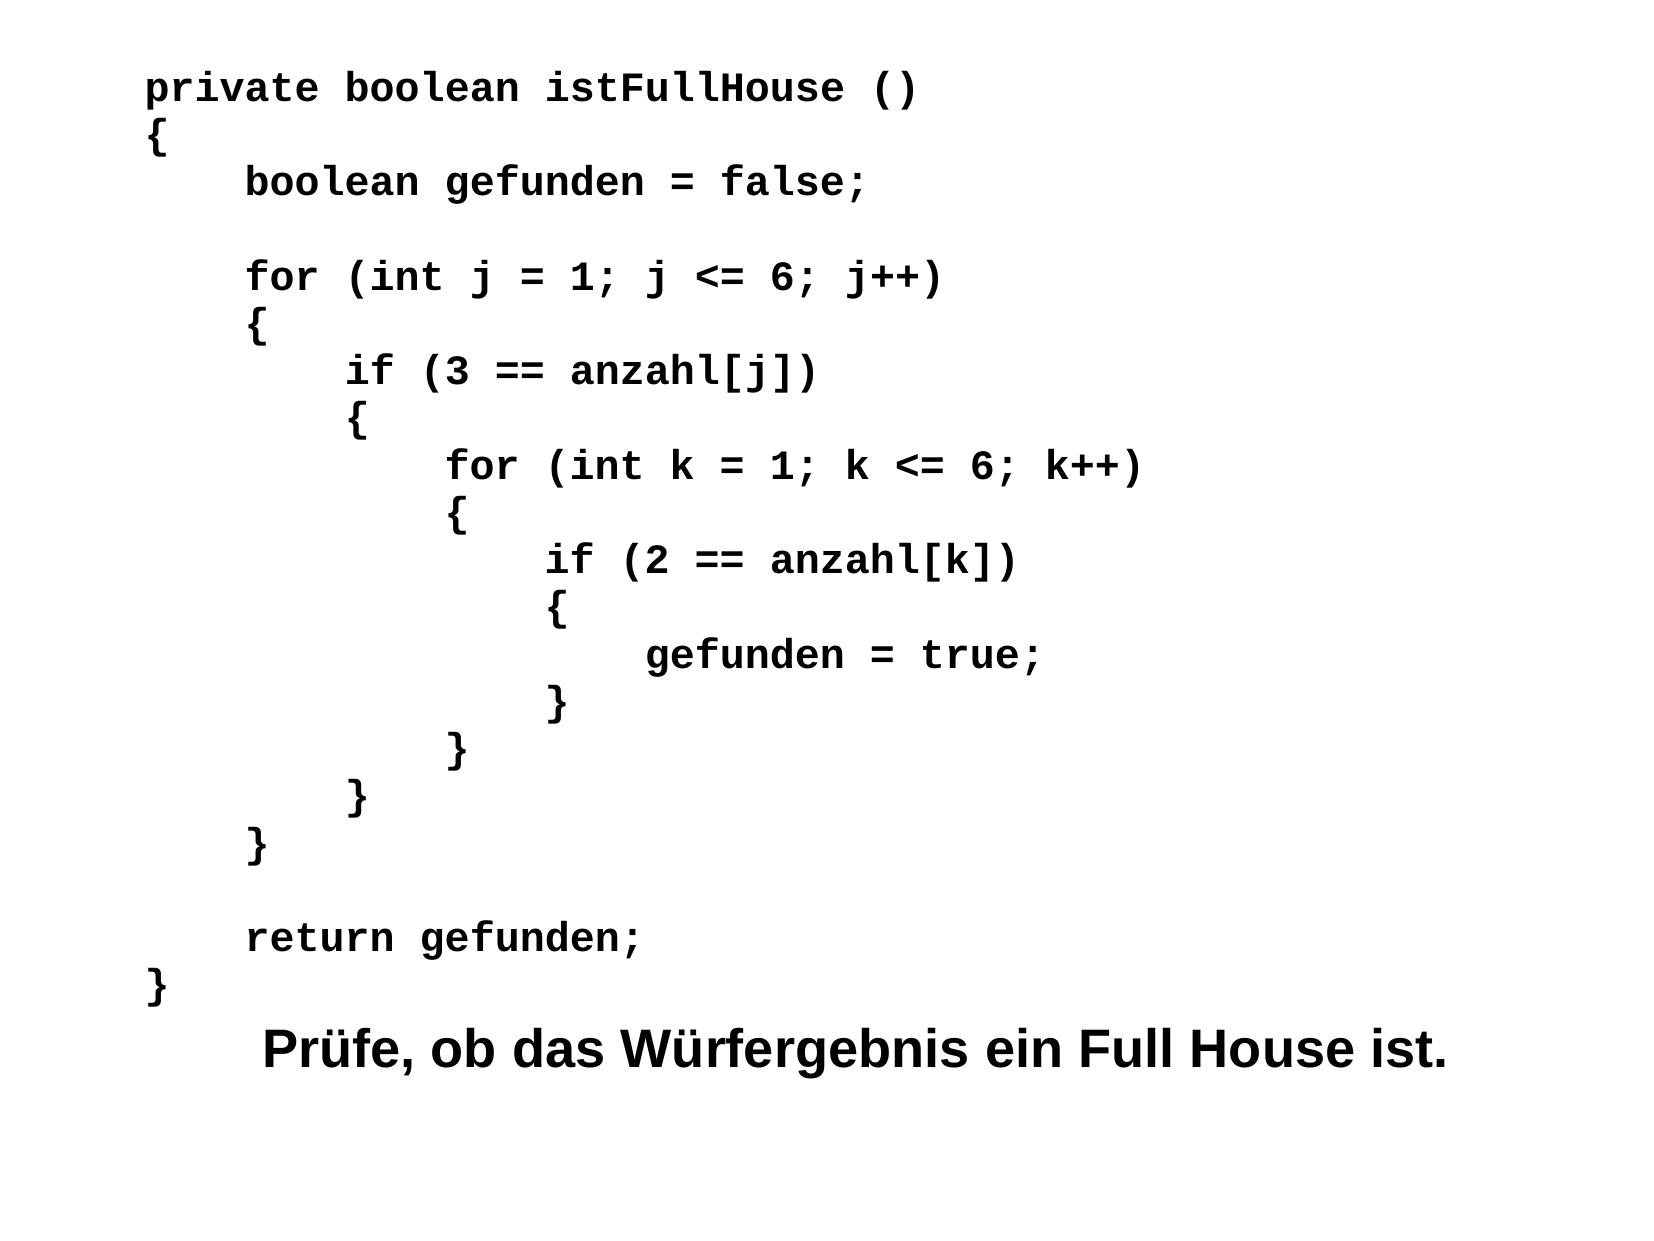

private boolean istFullHouse ()
{
 boolean gefunden = false;
 for (int j = 1; j <= 6; j++)
 {
 if (3 == anzahl[j])
 {
 for (int k = 1; k <= 6; k++)
 {
 if (2 == anzahl[k])
 {
 gefunden = true;
 }
 }
 }
 }
 return gefunden;
}
Prüfe, ob das Würfergebnis ein Full House ist.